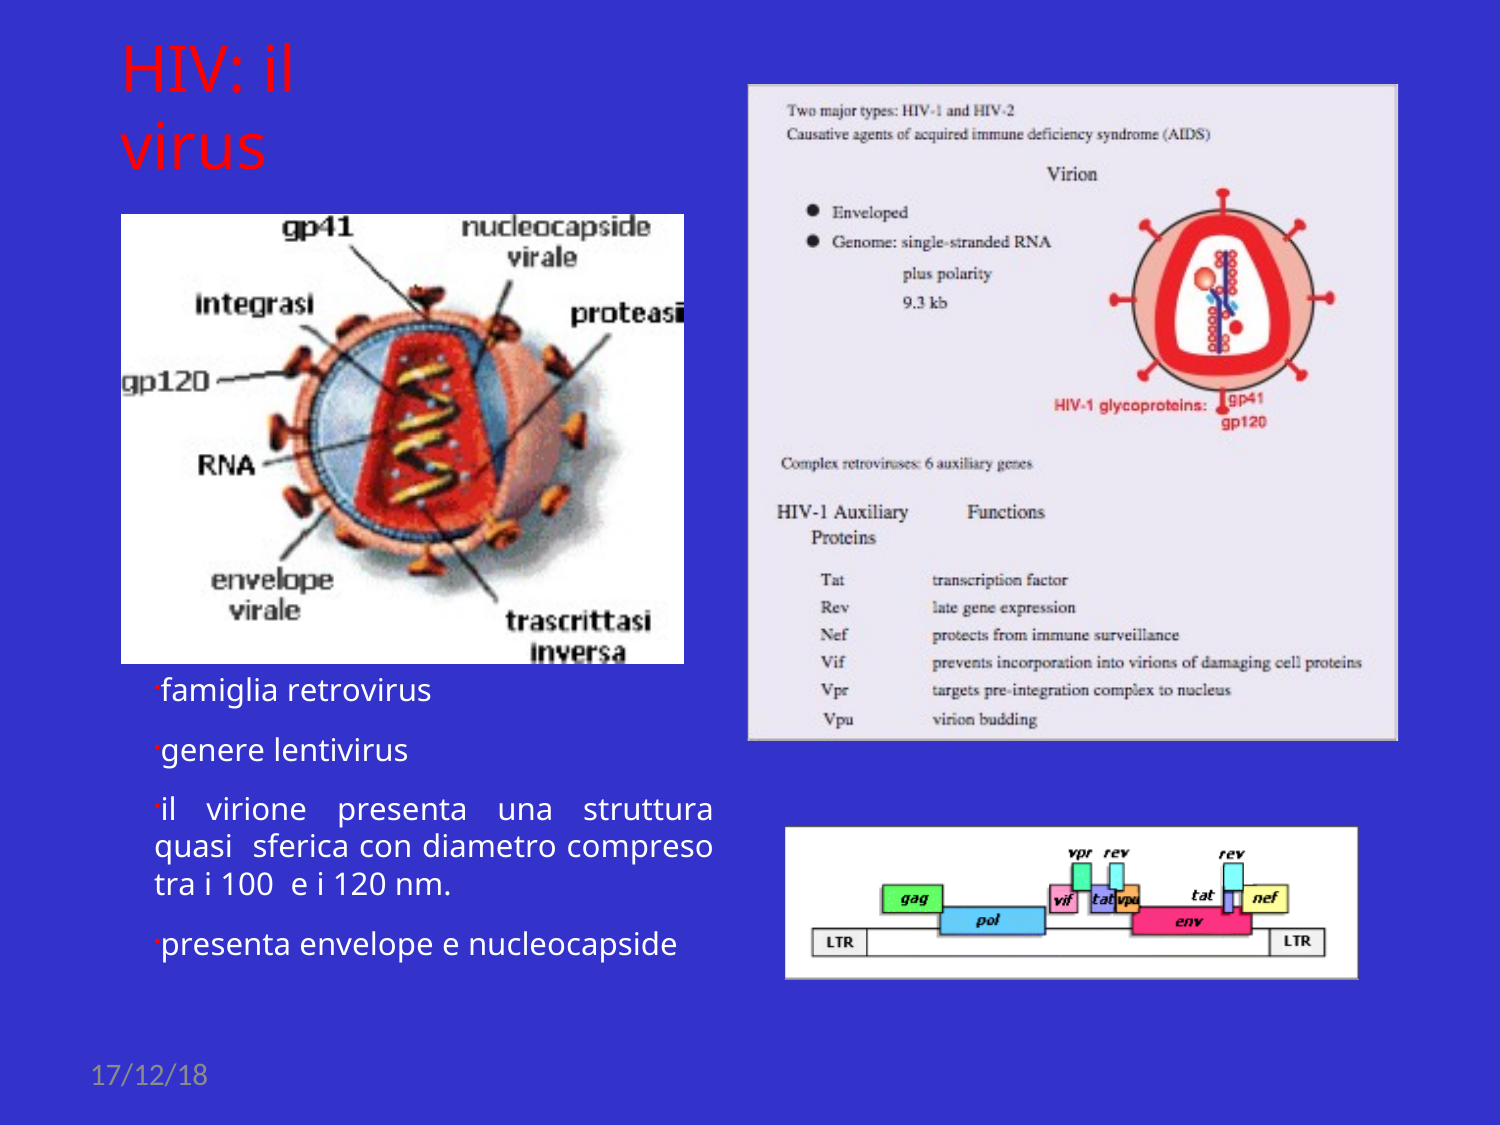

HIV: il virus
famiglia retrovirus
genere lentivirus
il virione presenta una struttura quasi sferica con diametro compreso tra i 100 e i 120 nm.
presenta envelope e nucleocapside
17/12/18